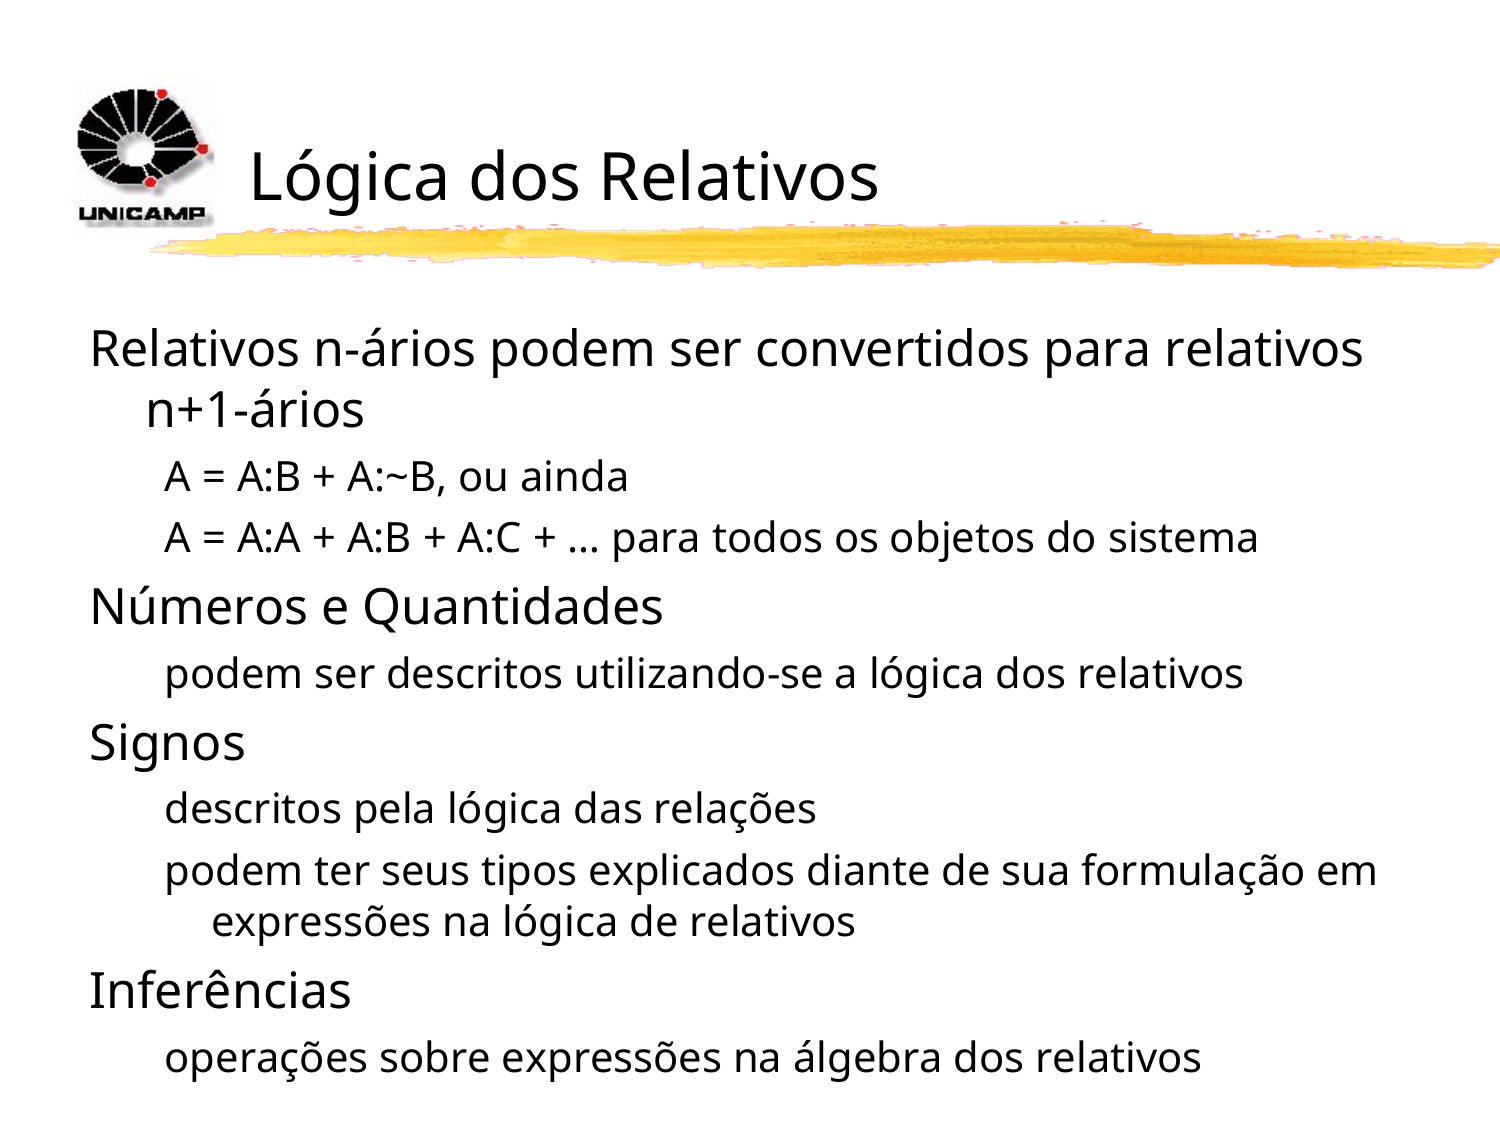

# Lógica dos Relativos
Relativos n-ários podem ser convertidos para relativos n+1-ários
A = A:B + A:~B, ou ainda
A = A:A + A:B + A:C + … para todos os objetos do sistema
Números e Quantidades
podem ser descritos utilizando-se a lógica dos relativos
Signos
descritos pela lógica das relações
podem ter seus tipos explicados diante de sua formulação em expressões na lógica de relativos
Inferências
operações sobre expressões na álgebra dos relativos